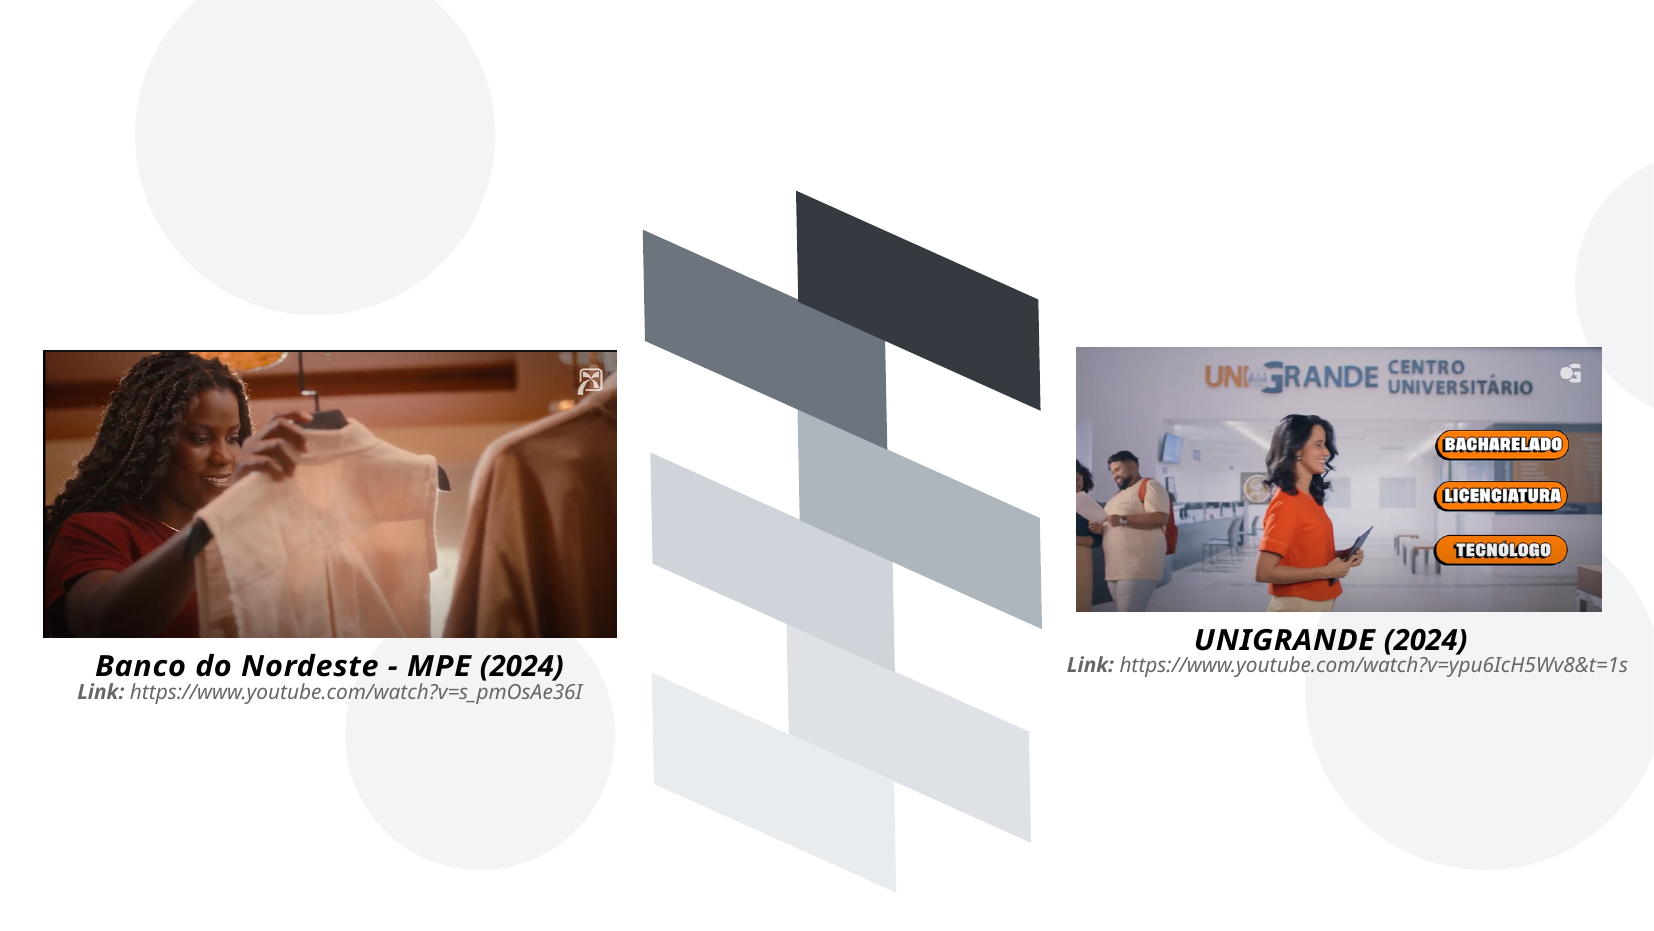

UNIGRANDE (2024)
 Banco do Nordeste - MPE (2024)
Link: https://www.youtube.com/watch?v=ypu6IcH5Wv8&t=1s
Link: https://www.youtube.com/watch?v=s_pmOsAe36I